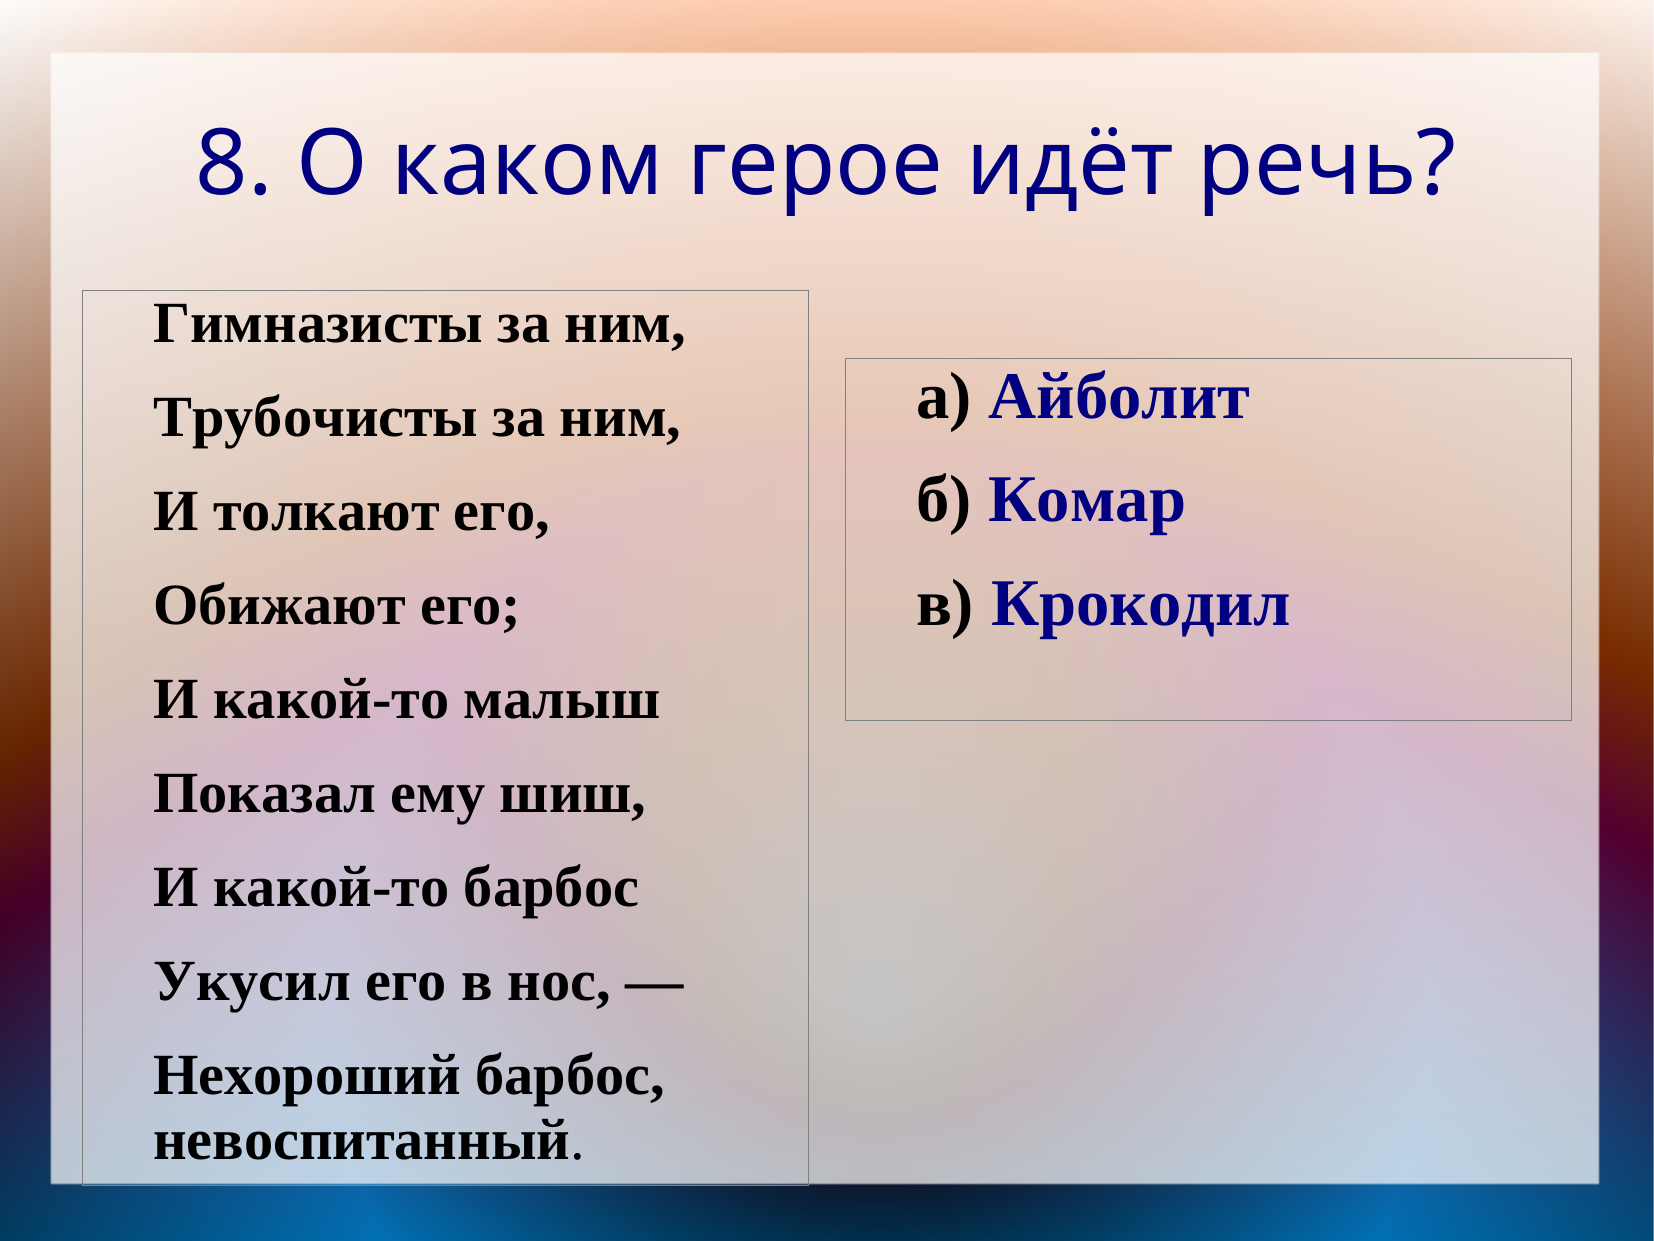

# 8. О каком герое идёт речь?
Гимназисты за ним,
Трубочисты за ним,
И толкают его,
Обижают его;
И какой-то малыш
Показал ему шиш,
И какой-то барбос
Укусил его в нос, —
Нехороший барбос, невоспитанный.
а) Айболит
б) Комар
в) Крокодил